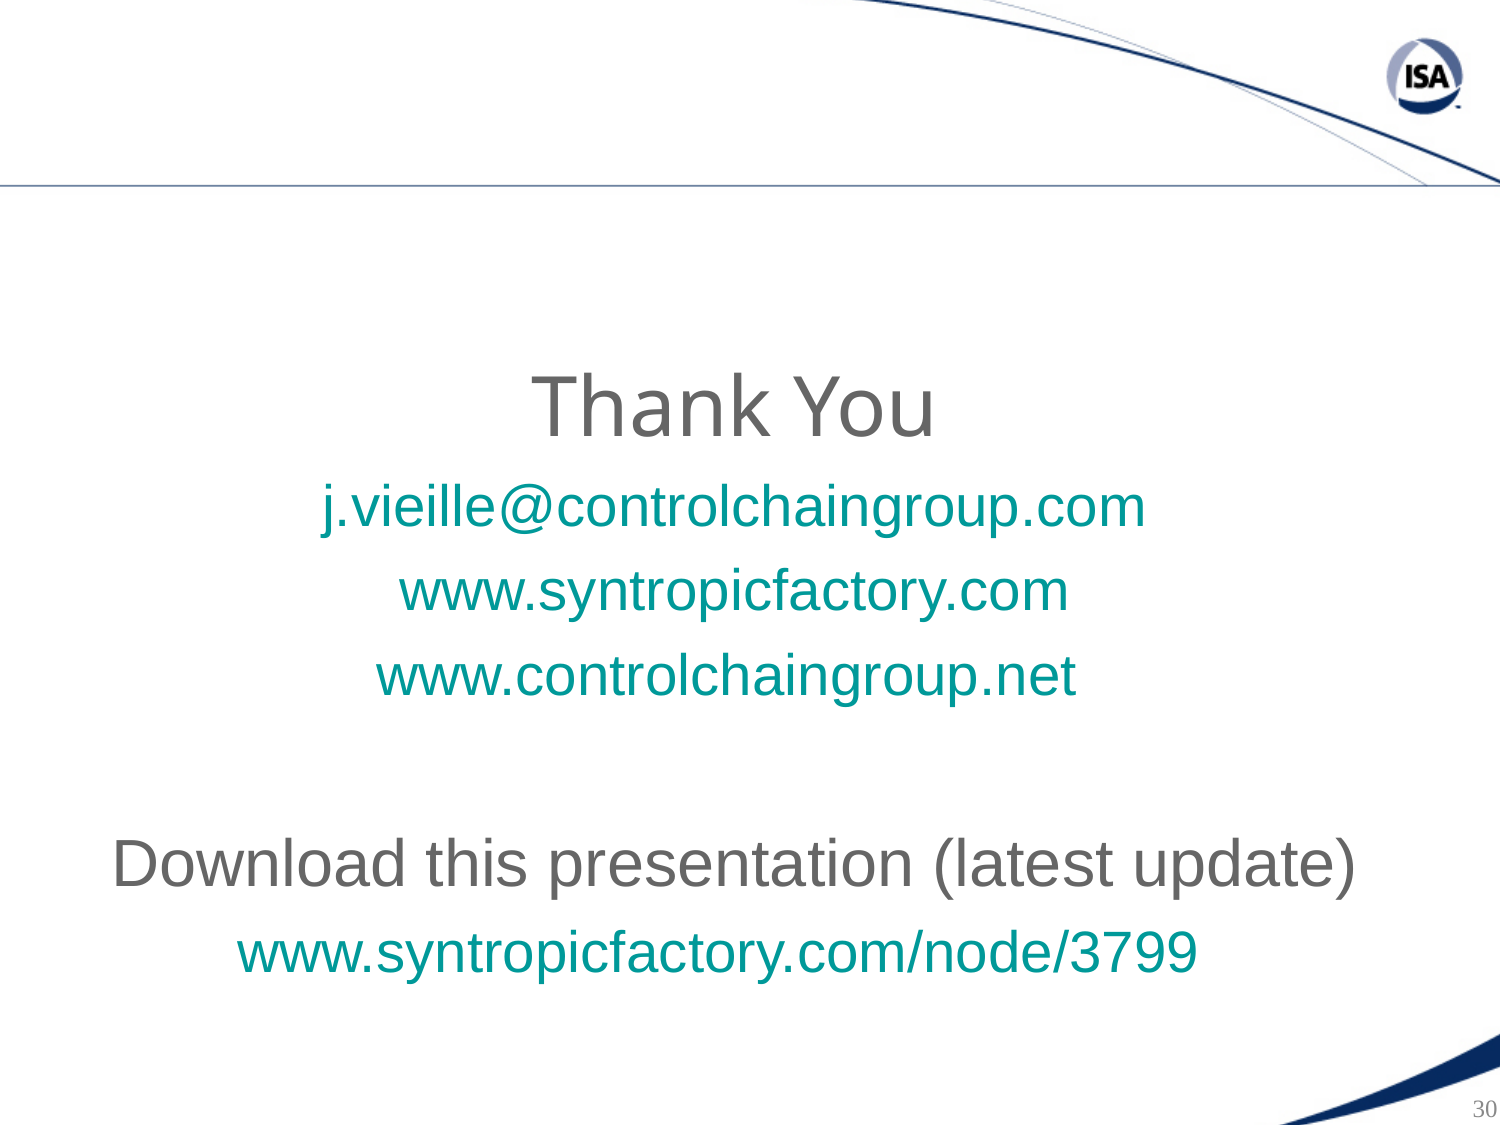

#
Thank You
j.vieille@controlchaingroup.com
www.syntropicfactory.com
www.controlchaingroup.net
Download this presentation (latest update)
www.syntropicfactory.com/node/3799